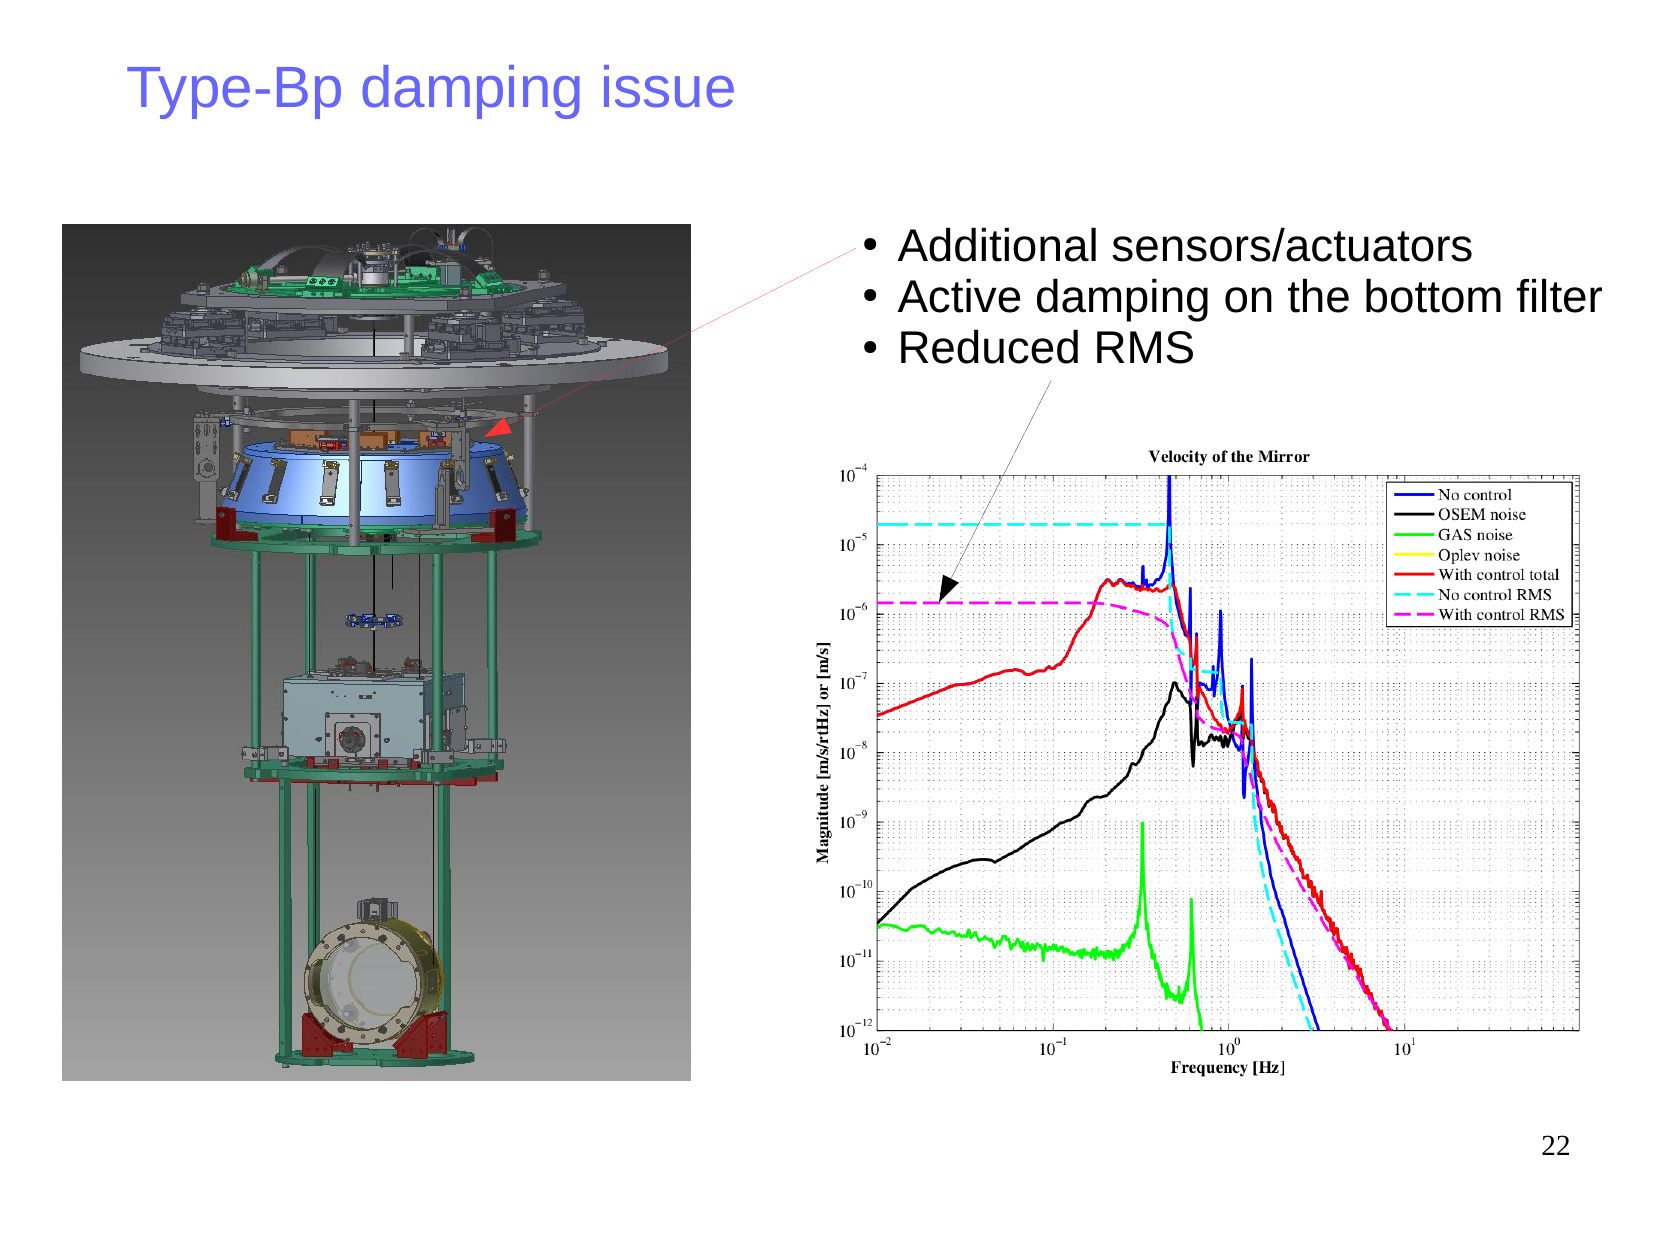

Type-Bp damping issue
Additional sensors/actuators
Active damping on the bottom filter
Reduced RMS
22